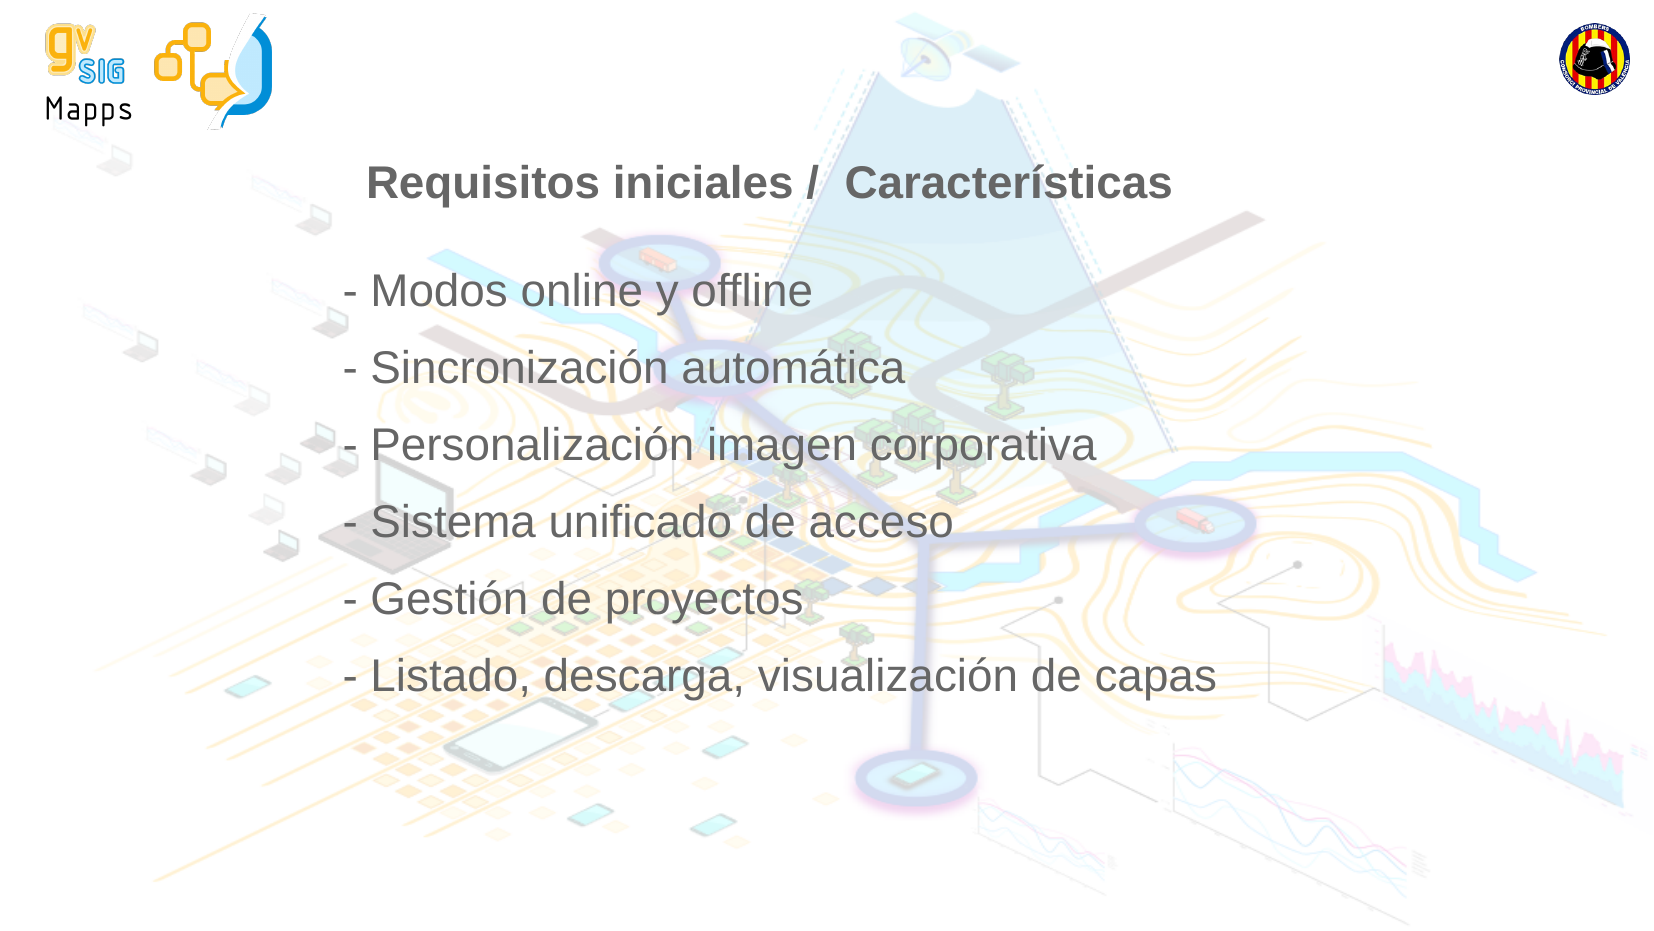

Requisitos iniciales / Características
# - Modos online y offline - Sincronización automática - Personalización imagen corporativa - Sistema unificado de acceso - Gestión de proyectos - Listado, descarga, visualización de capas